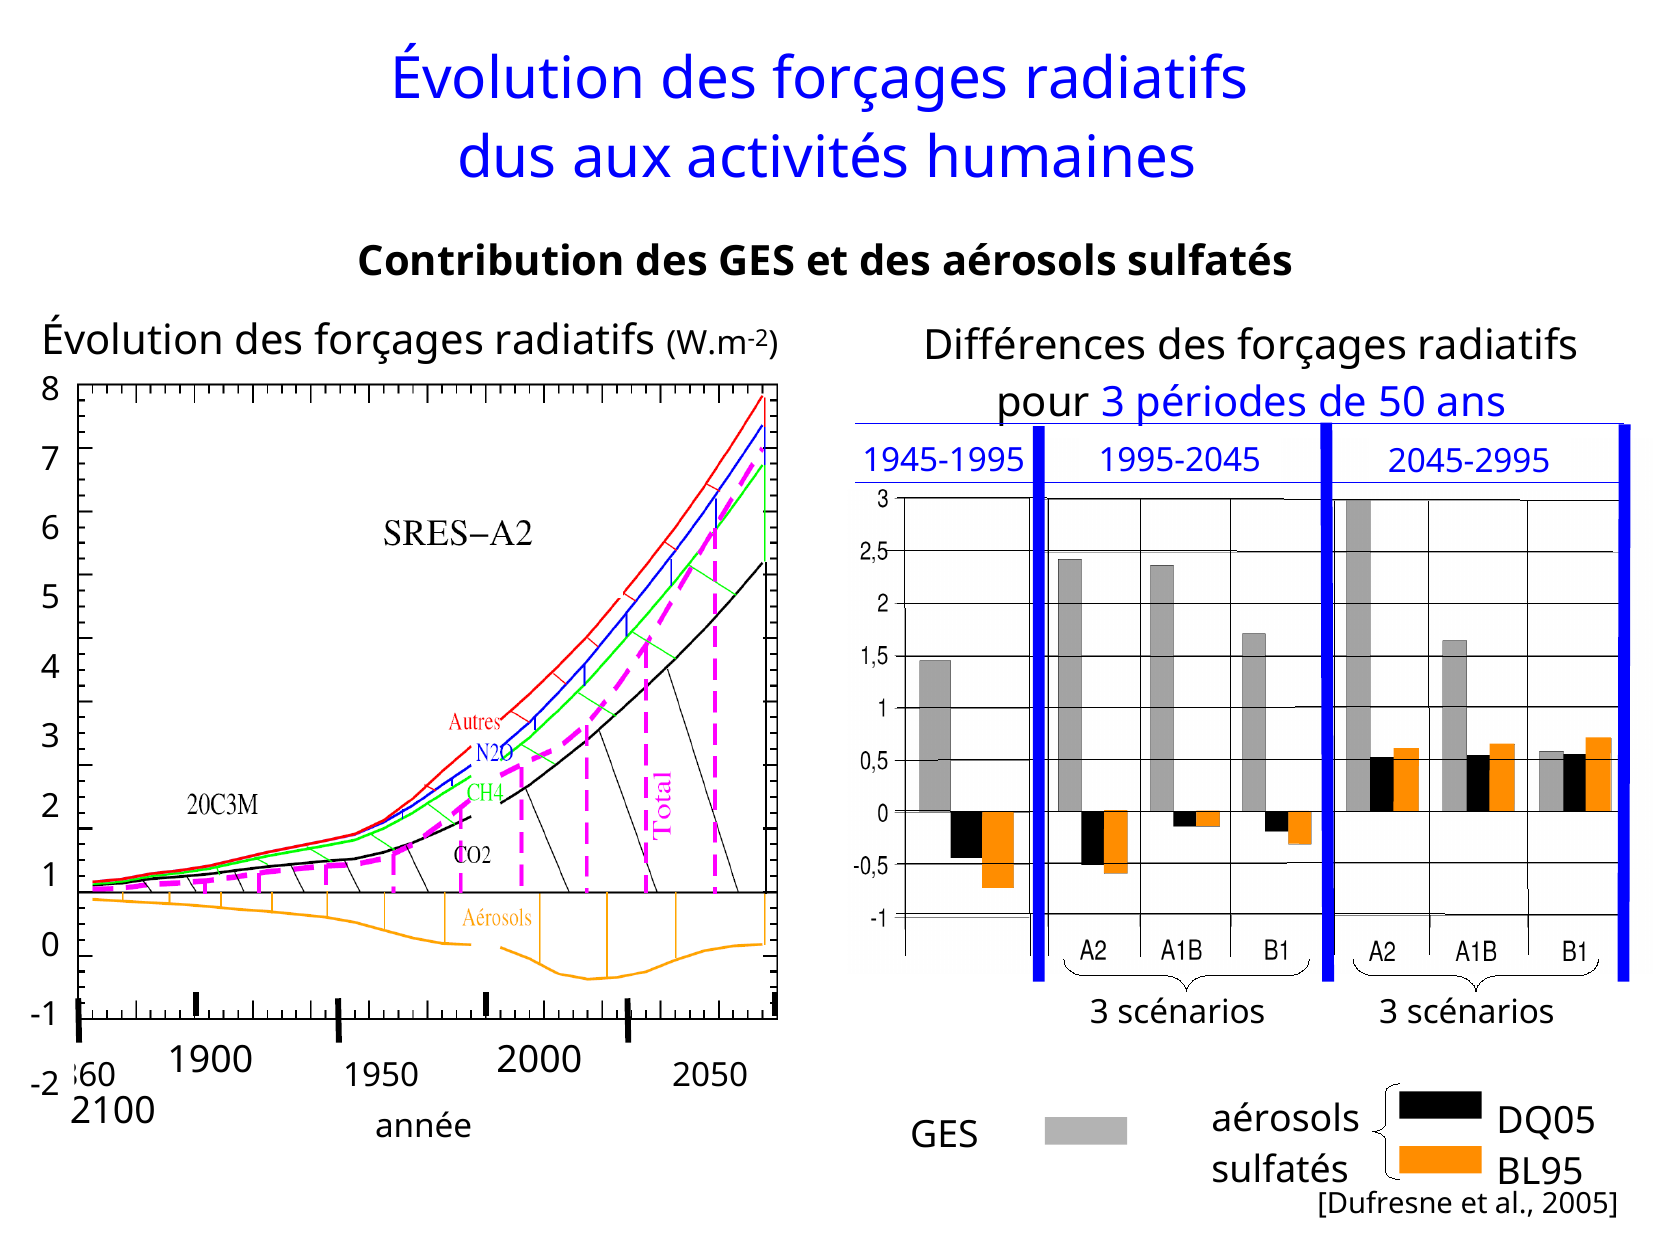

# Évolution des forçages radiatifs dus aux activités humaines
Contribution des GES et des aérosols sulfatés
Évolution des forçages radiatifs (W.m-2)
Différences des forçages radiatifs pour 3 périodes de 50 ans
8
7
6
5
4
 3
2
1
0
-1
-2
1945-1995
1995-2045
2045-2995
3 scénarios
3 scénarios
 1900 2000 2100
 1860 1950 2050
aérosols
sulfatés
DQ05
BL95
 année
GES
[Dufresne et al., 2005]